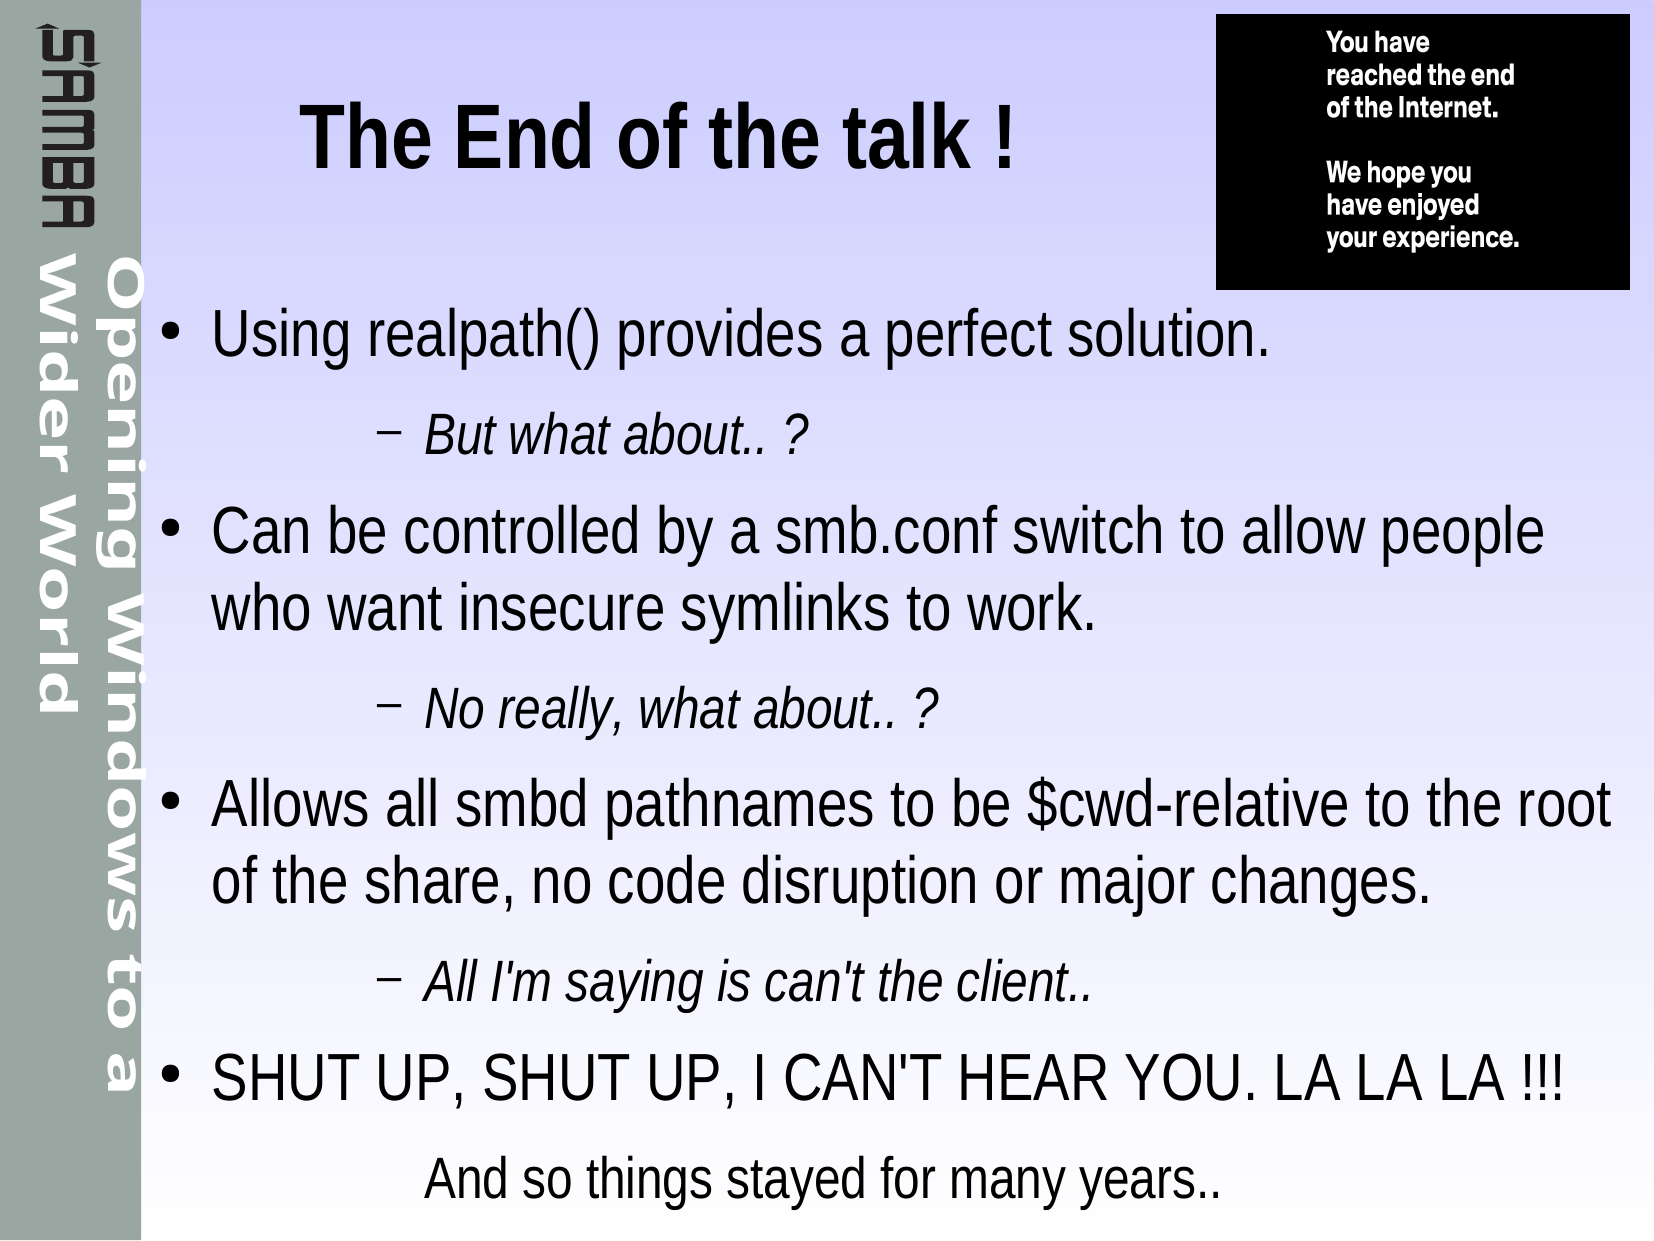

# The End of the talk !
Using realpath() provides a perfect solution.
But what about.. ?
Can be controlled by a smb.conf switch to allow people who want insecure symlinks to work.
No really, what about.. ?
Allows all smbd pathnames to be $cwd-relative to the root of the share, no code disruption or major changes.
All I'm saying is can't the client..
SHUT UP, SHUT UP, I CAN'T HEAR YOU. LA LA LA !!!
And so things stayed for many years..